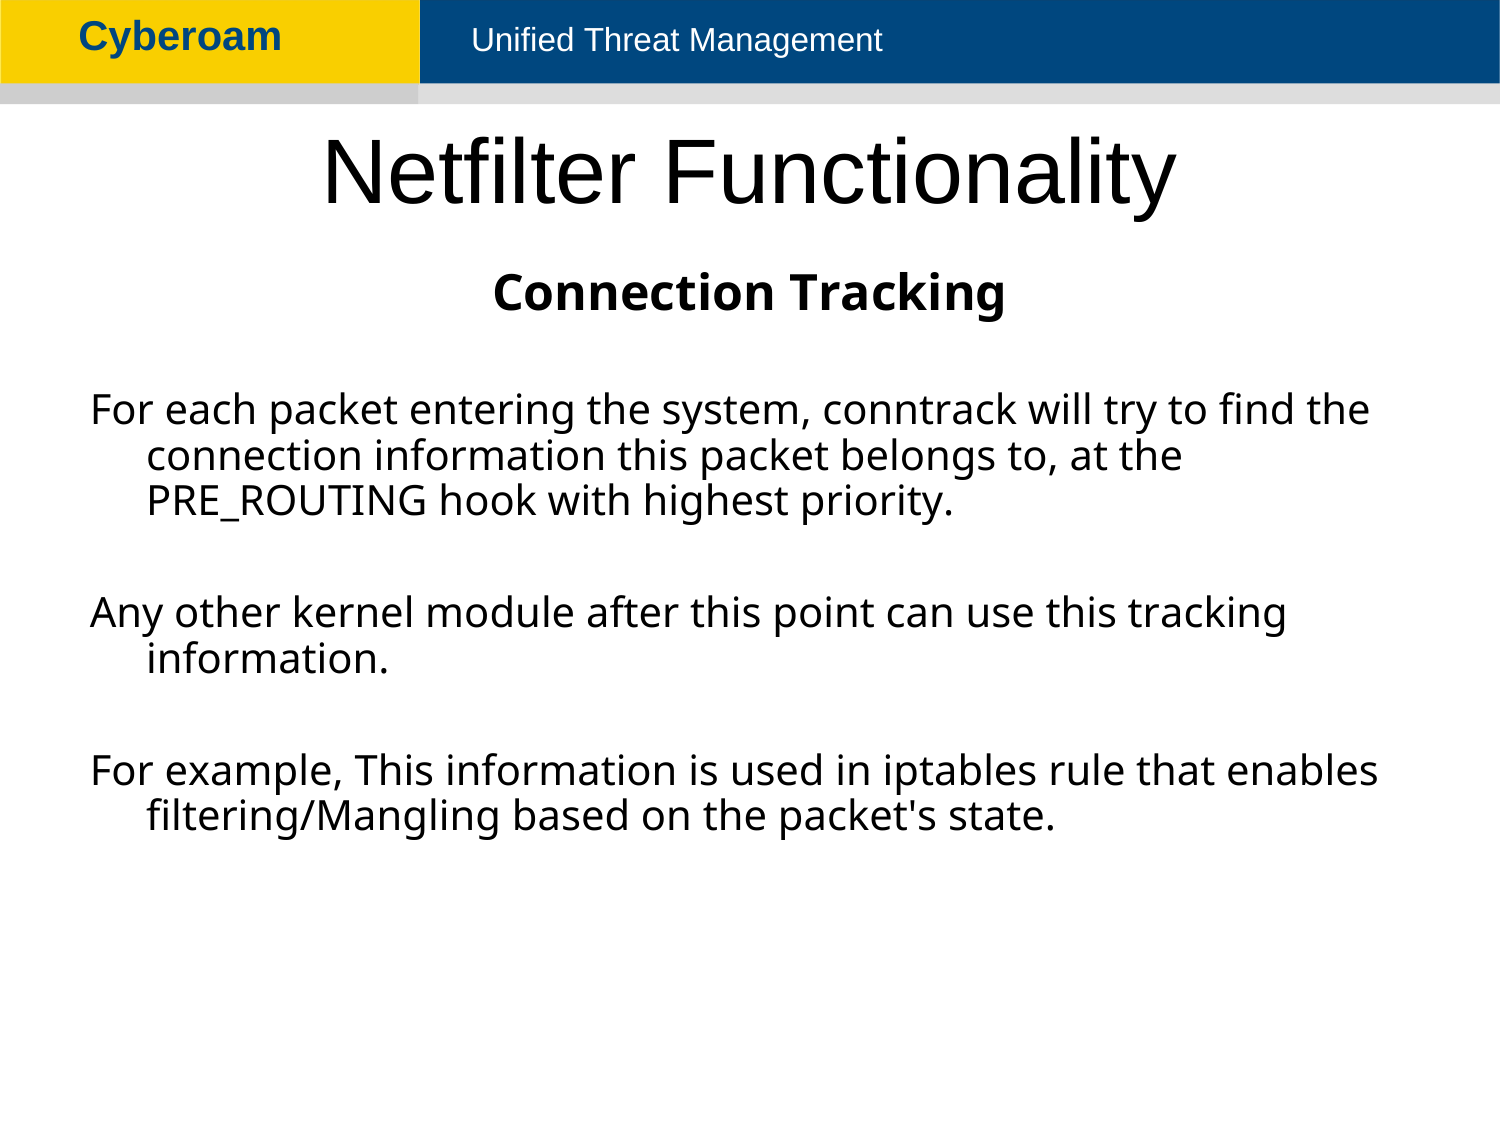

# Netfilter Functionality
Connection Tracking
For each packet entering the system, conntrack will try to find the connection information this packet belongs to, at the PRE_ROUTING hook with highest priority.
Any other kernel module after this point can use this tracking information.
For example, This information is used in iptables rule that enables filtering/Mangling based on the packet's state.